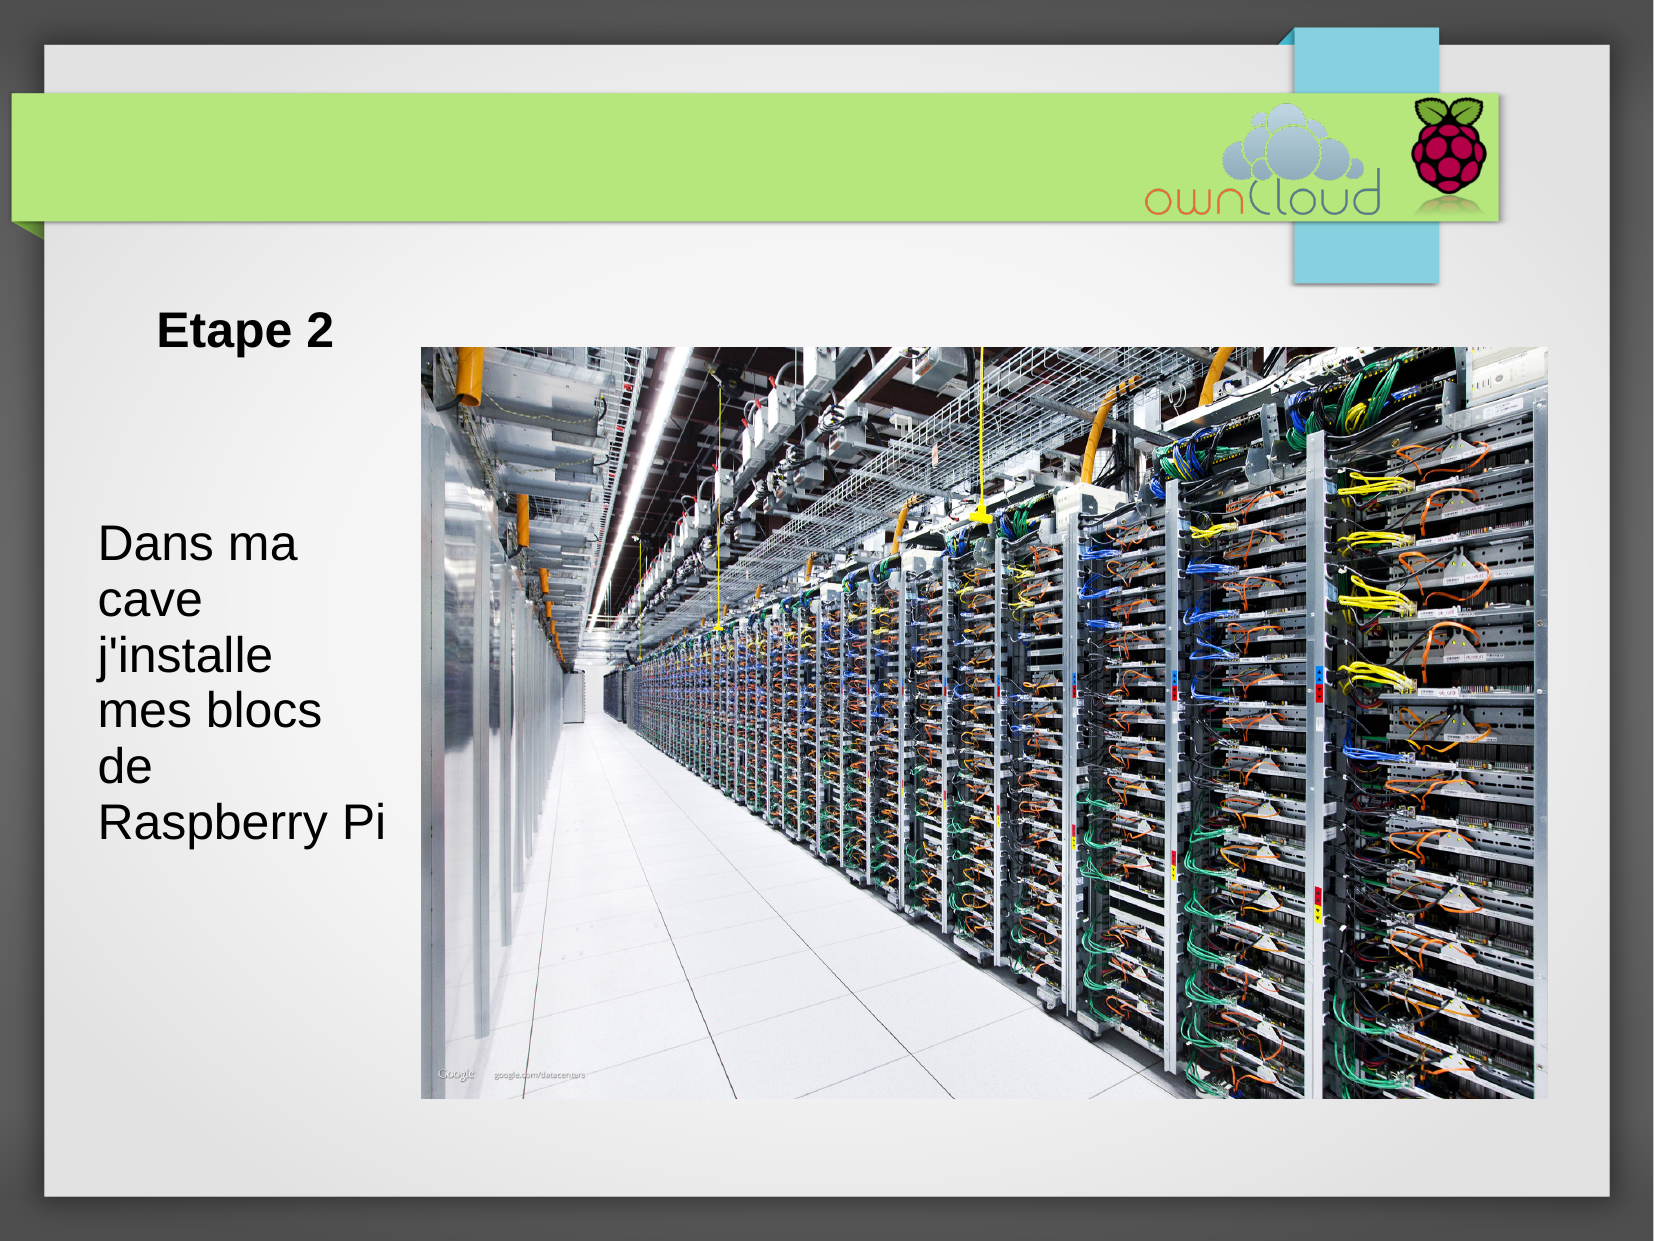

#
Etape 2
Dans ma cave j'installe
mes blocs de Raspberry Pi